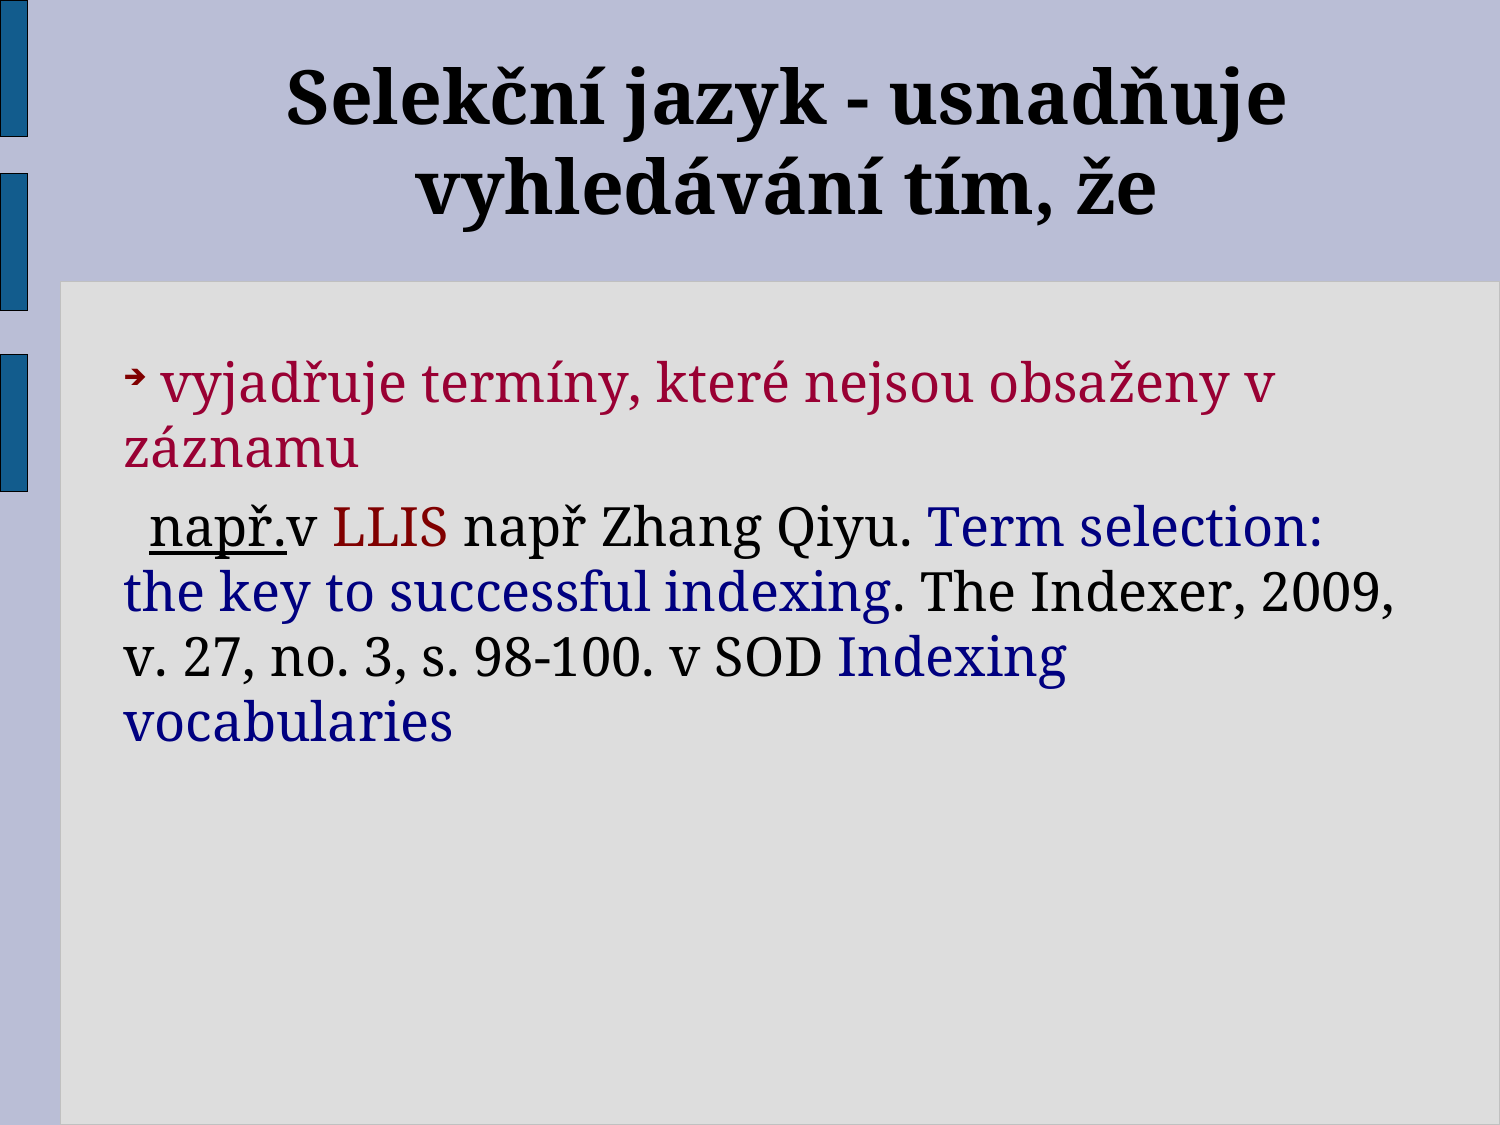

# Selekční jazyk - usnadňuje vyhledávání tím, že
 vyjadřuje termíny, které nejsou obsaženy v záznamu
např.v LLIS např Zhang Qiyu. Term selection: the key to successful indexing. The Indexer, 2009, v. 27, no. 3, s. 98-100. v SOD Indexing vocabularies